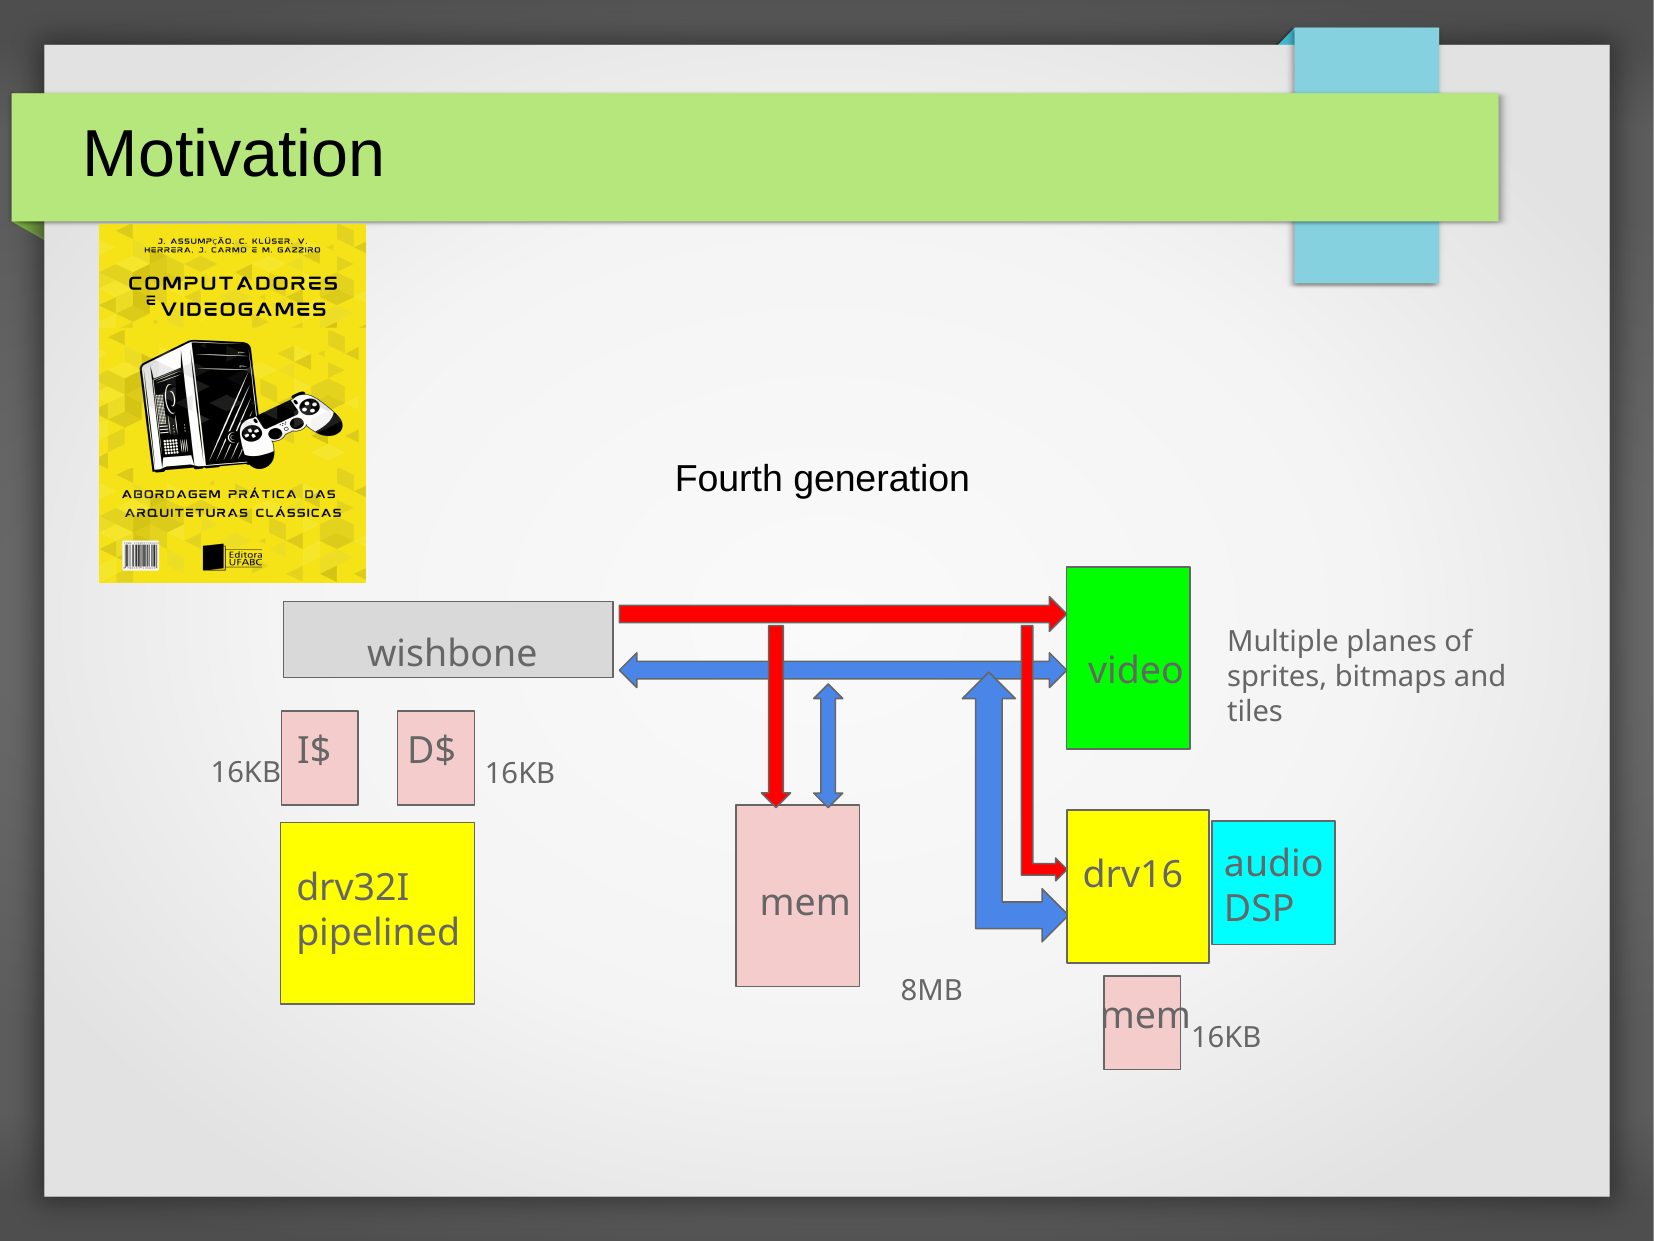

# Motivation
Fourth generation
Multiple planes of sprites, bitmaps and tiles
wishbone
video
I$
D$
16KB
16KB
audio
DSP
drv16
drv32I
pipelined
mem
8MB
mem
16KB